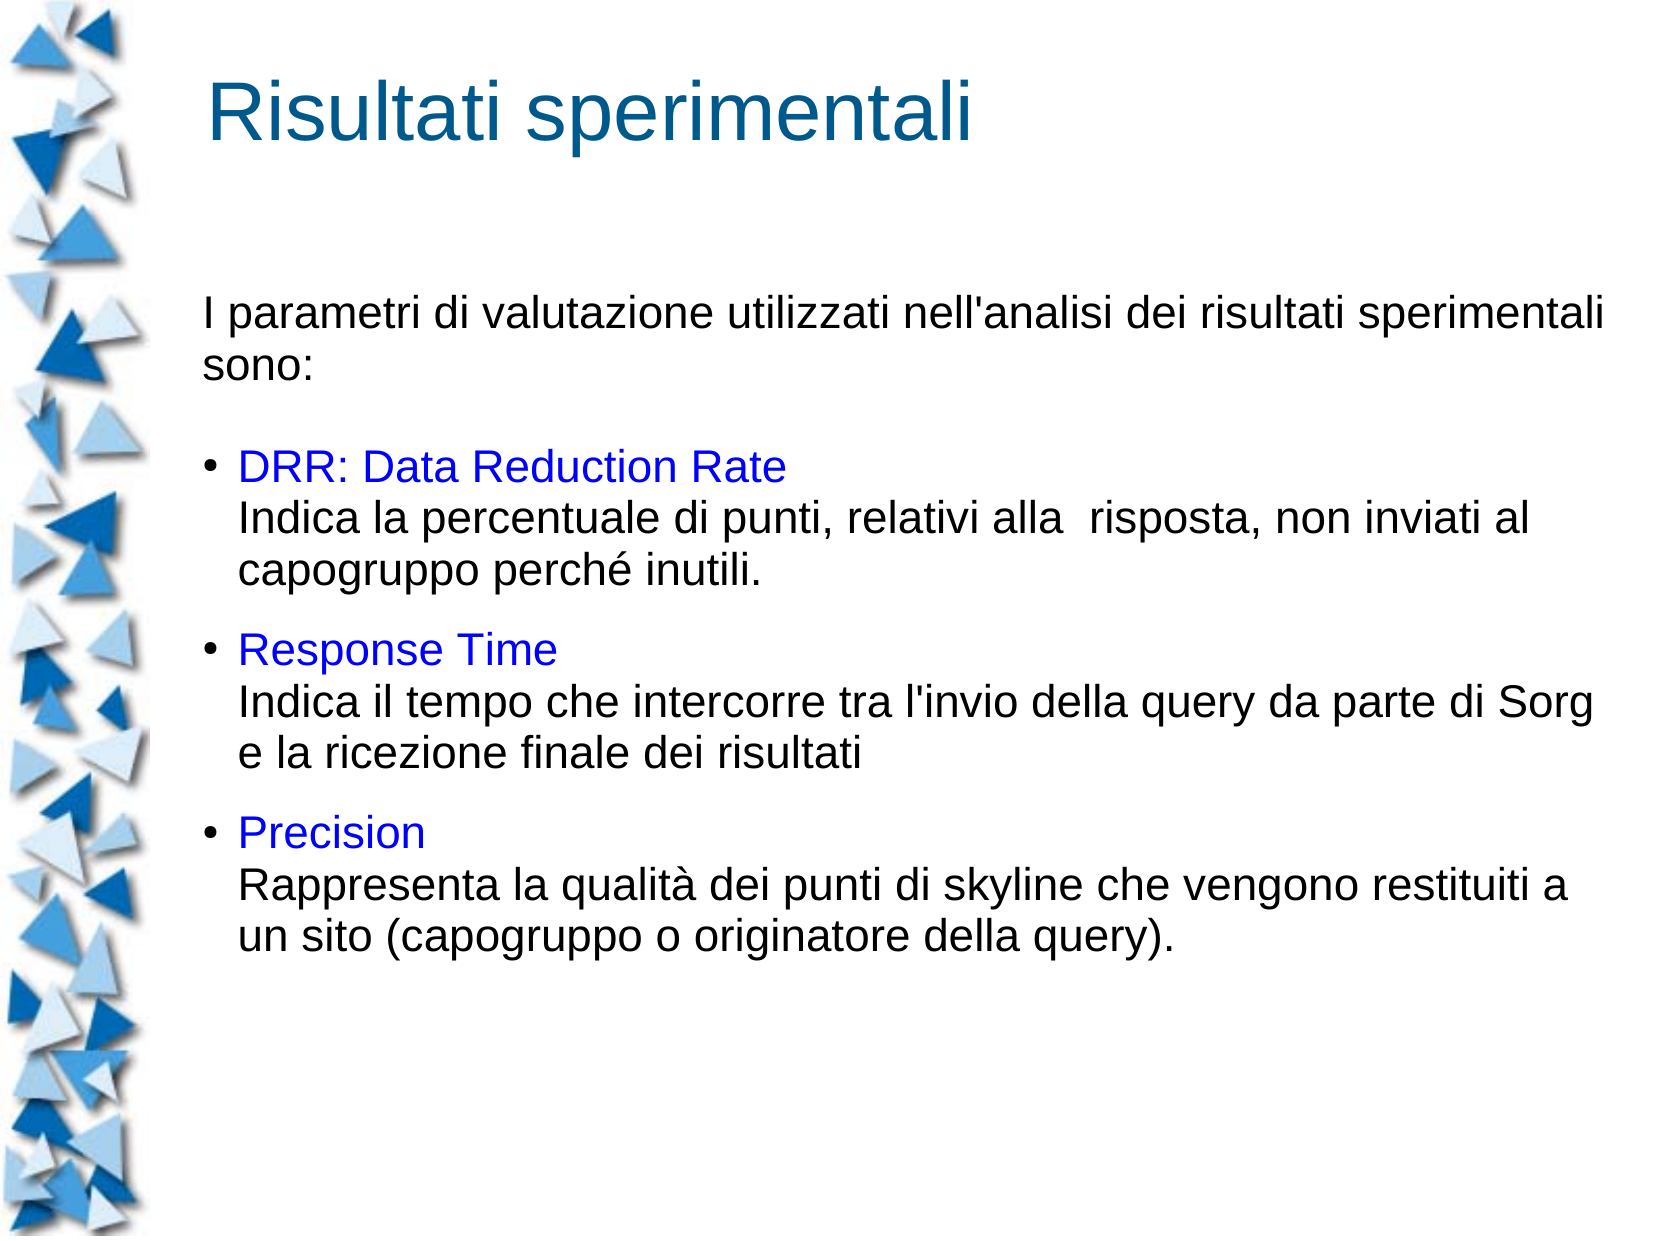

Risultati sperimentali
# I parametri di valutazione utilizzati nell'analisi dei risultati sperimentali sono:
DRR: Data Reduction Rate
Indica la percentuale di punti, relativi alla risposta, non inviati al capogruppo perché inutili.
Response Time
Indica il tempo che intercorre tra l'invio della query da parte di Sorg e la ricezione finale dei risultati
Precision
Rappresenta la qualità dei punti di skyline che vengono restituiti a un sito (capogruppo o originatore della query).